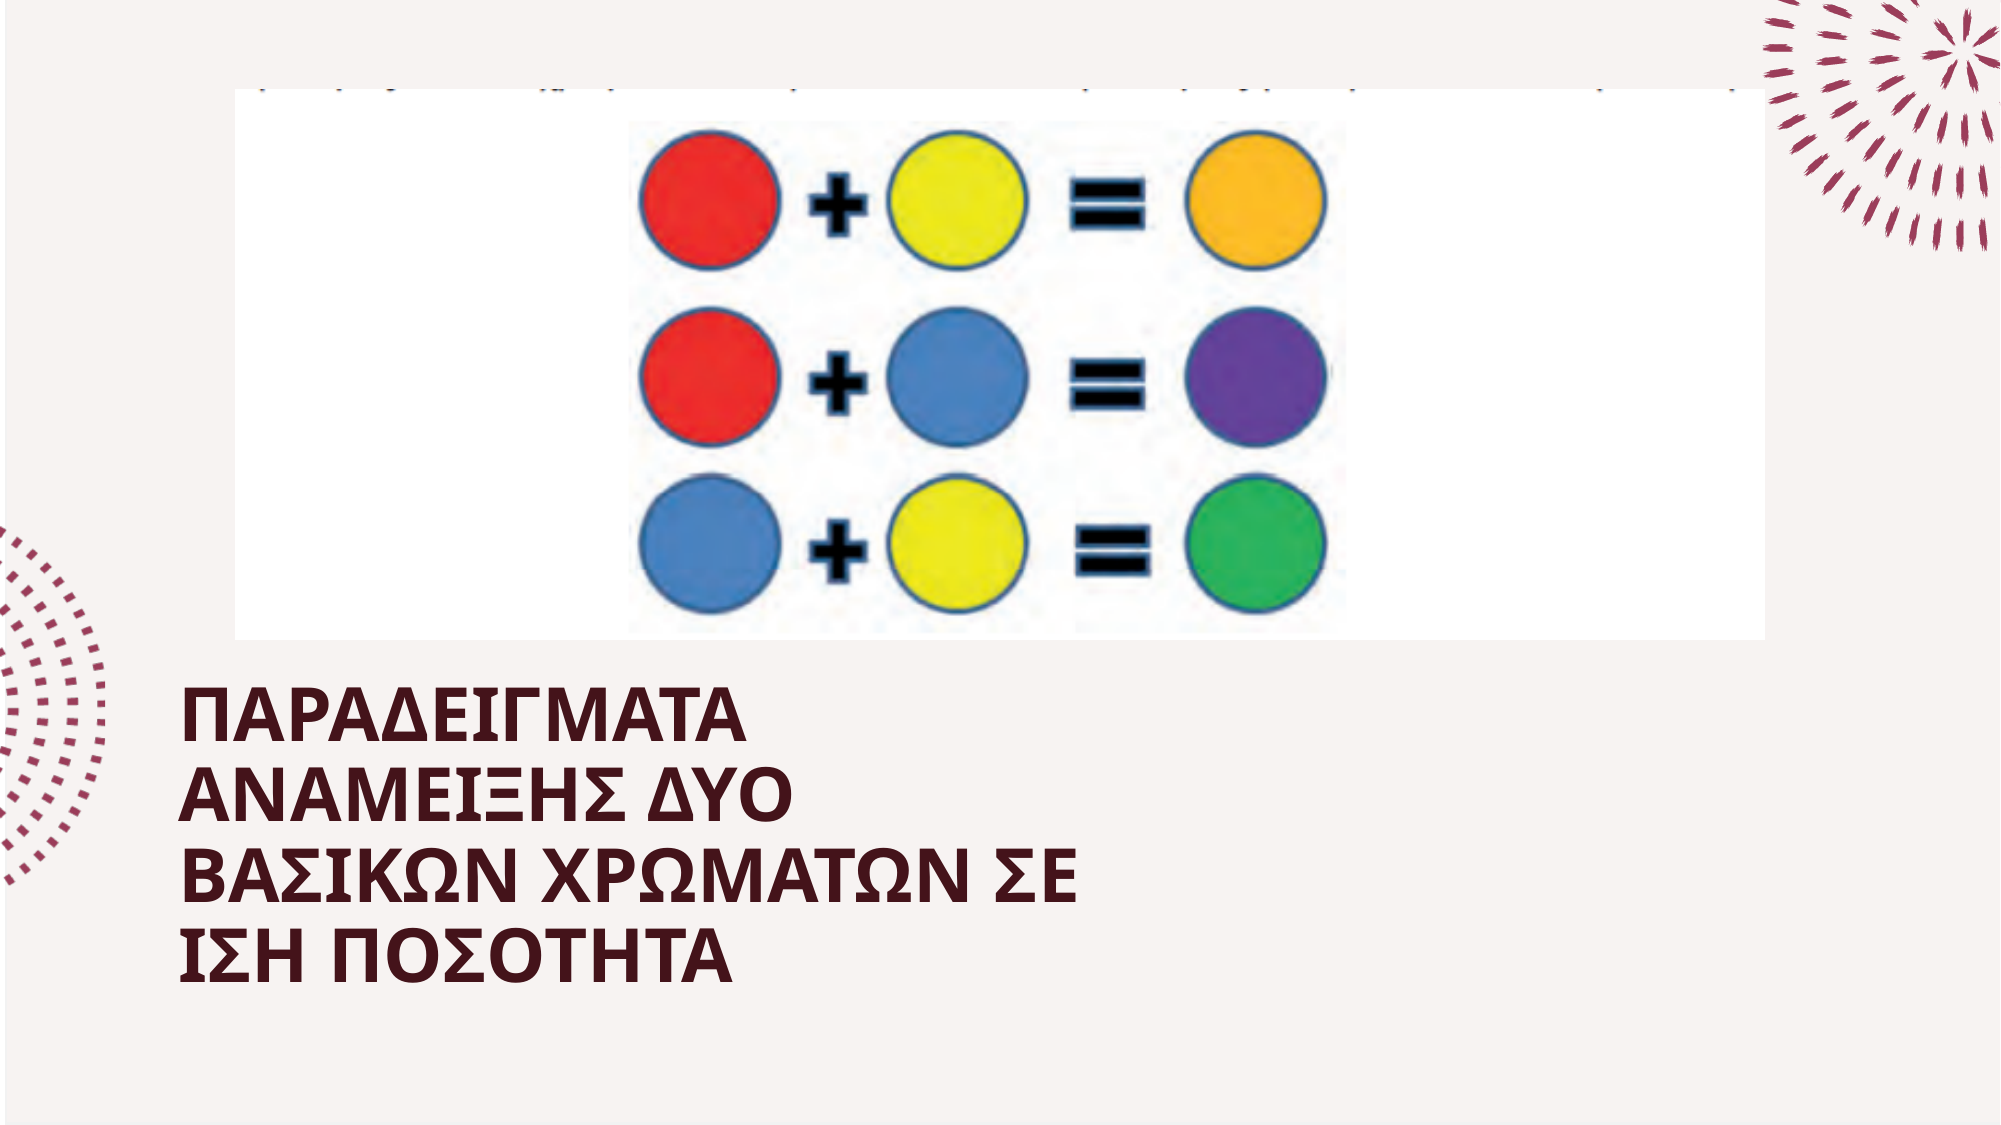

# ΠΑΡΑΔΕΙΓΜΑΤΑ ΑΝΑΜΕΙΞΗΣ ΔΥΟ ΒΑΣΙΚΩΝ ΧΡΩΜΑΤΩΝ ΣΕ ΙΣΗ ΠΟΣΟΤΗΤΑ